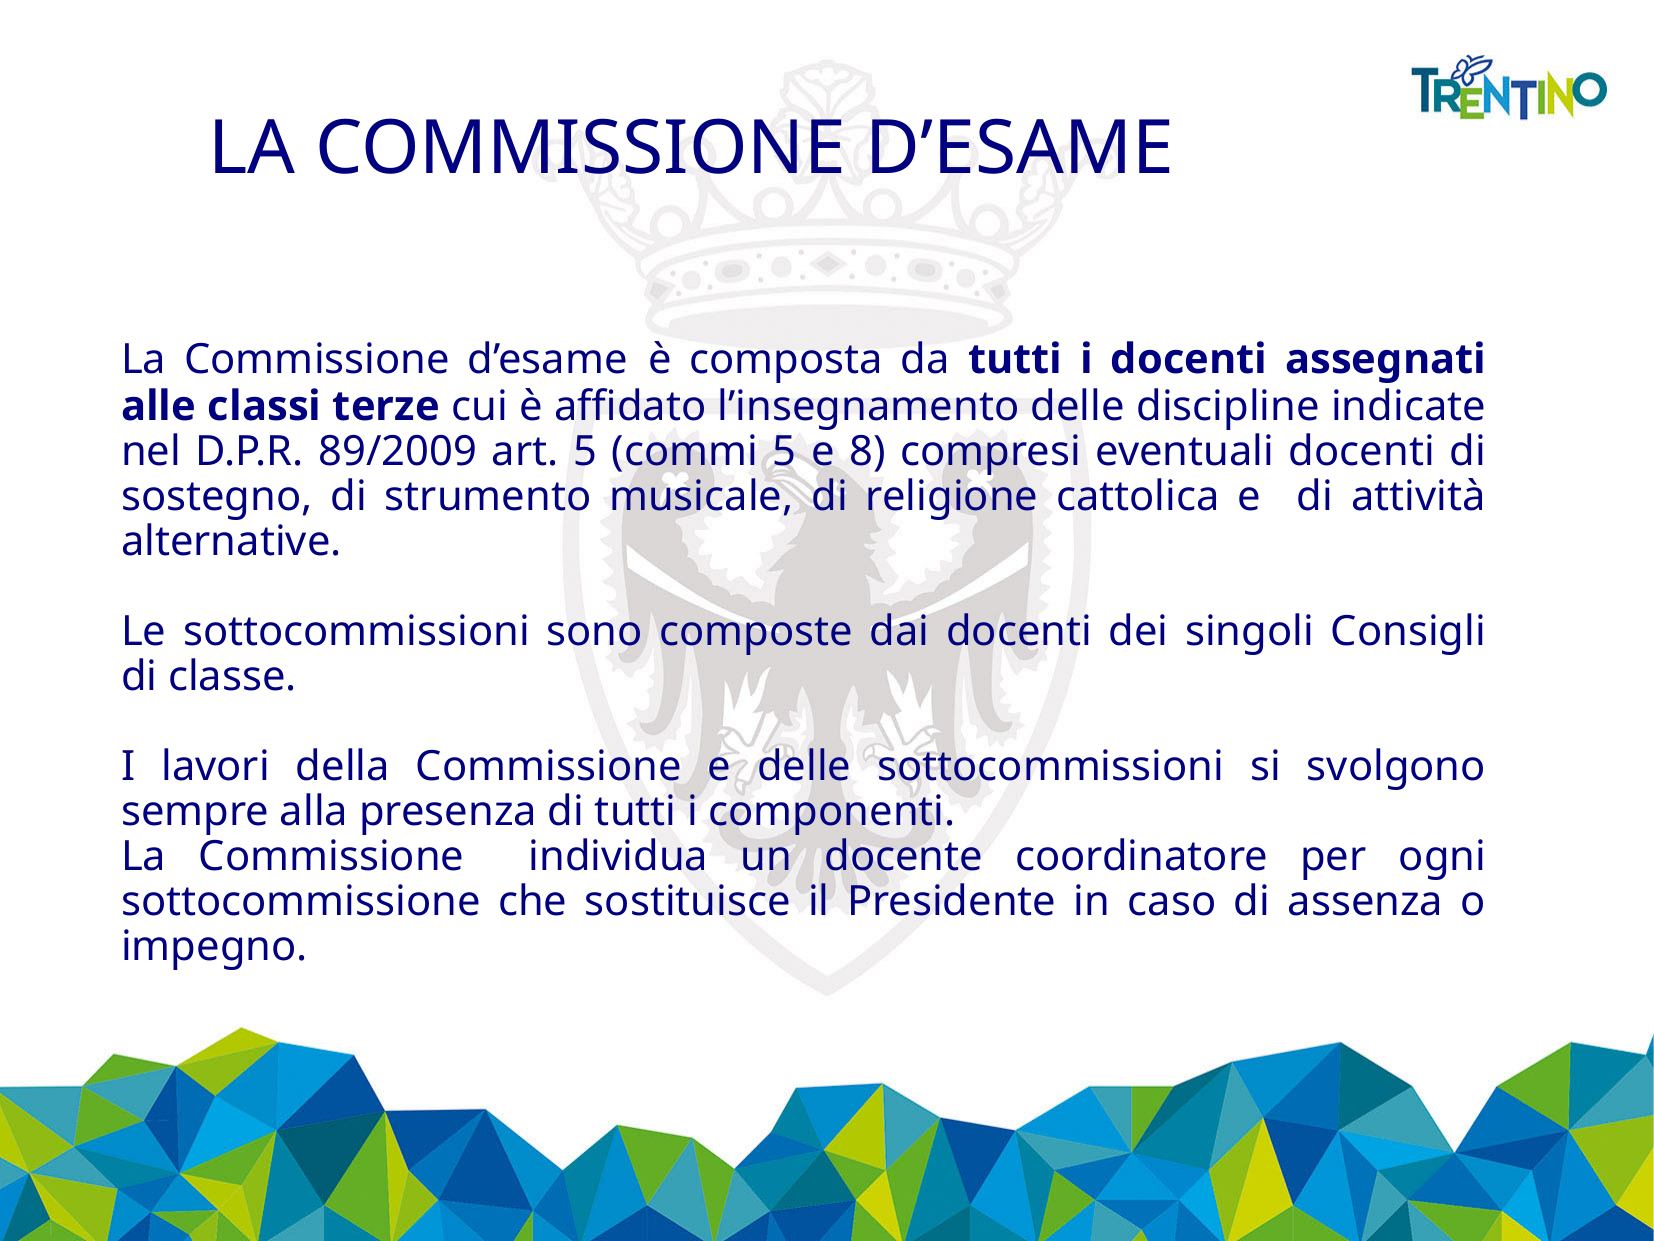

LA COMMISSIONE D’ESAME
La Commissione d’esame è composta da tutti i docenti assegnati alle classi terze cui è affidato l’insegnamento delle discipline indicate nel D.P.R. 89/2009 art. 5 (commi 5 e 8) compresi eventuali docenti di sostegno, di strumento musicale, di religione cattolica e di attività alternative.
Le sottocommissioni sono composte dai docenti dei singoli Consigli di classe.
I lavori della Commissione e delle sottocommissioni si svolgono sempre alla presenza di tutti i componenti.
La Commissione individua un docente coordinatore per ogni sottocommissione che sostituisce il Presidente in caso di assenza o impegno.